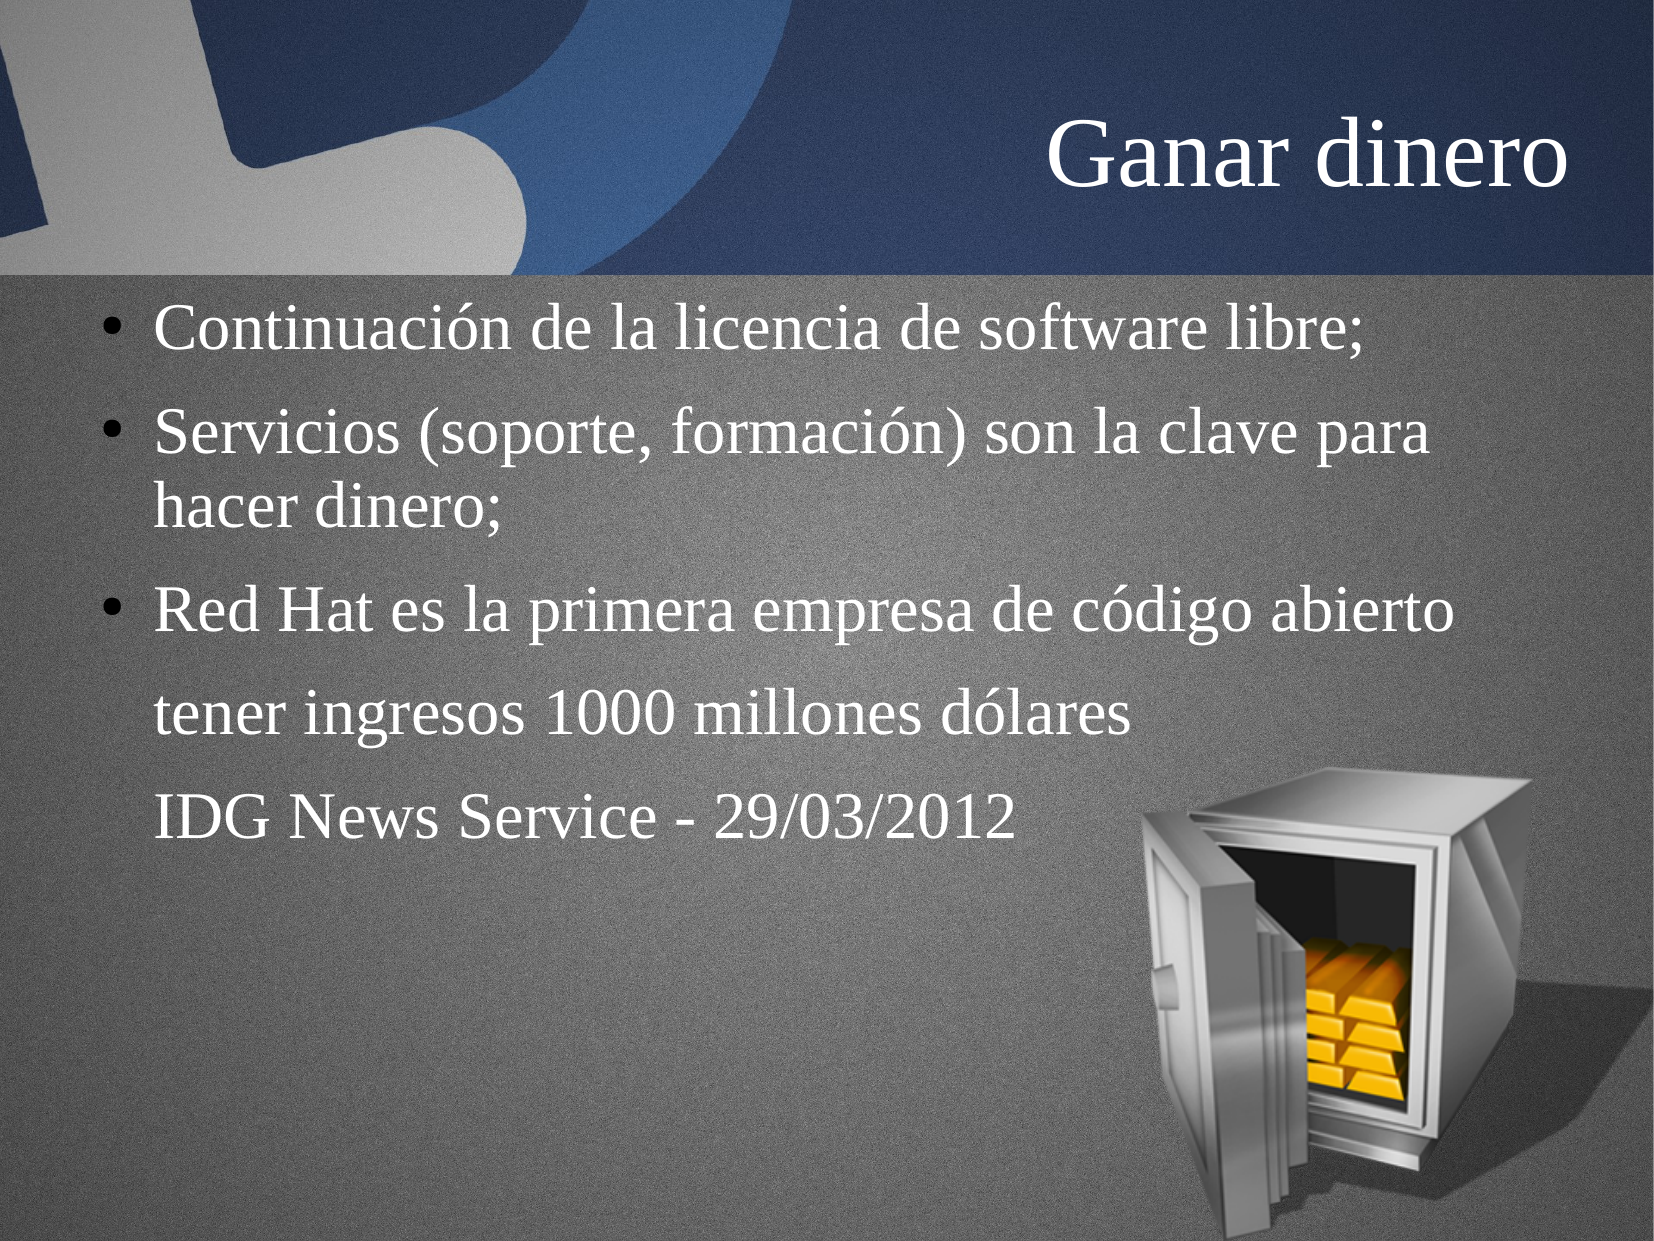

# Ganar dinero
Continuación de la licencia de software libre;
Servicios (soporte, formación) son la clave para hacer dinero;
Red Hat es la primera empresa de código abierto
tener ingresos 1000 millones dólares
IDG News Service - 29/03/2012